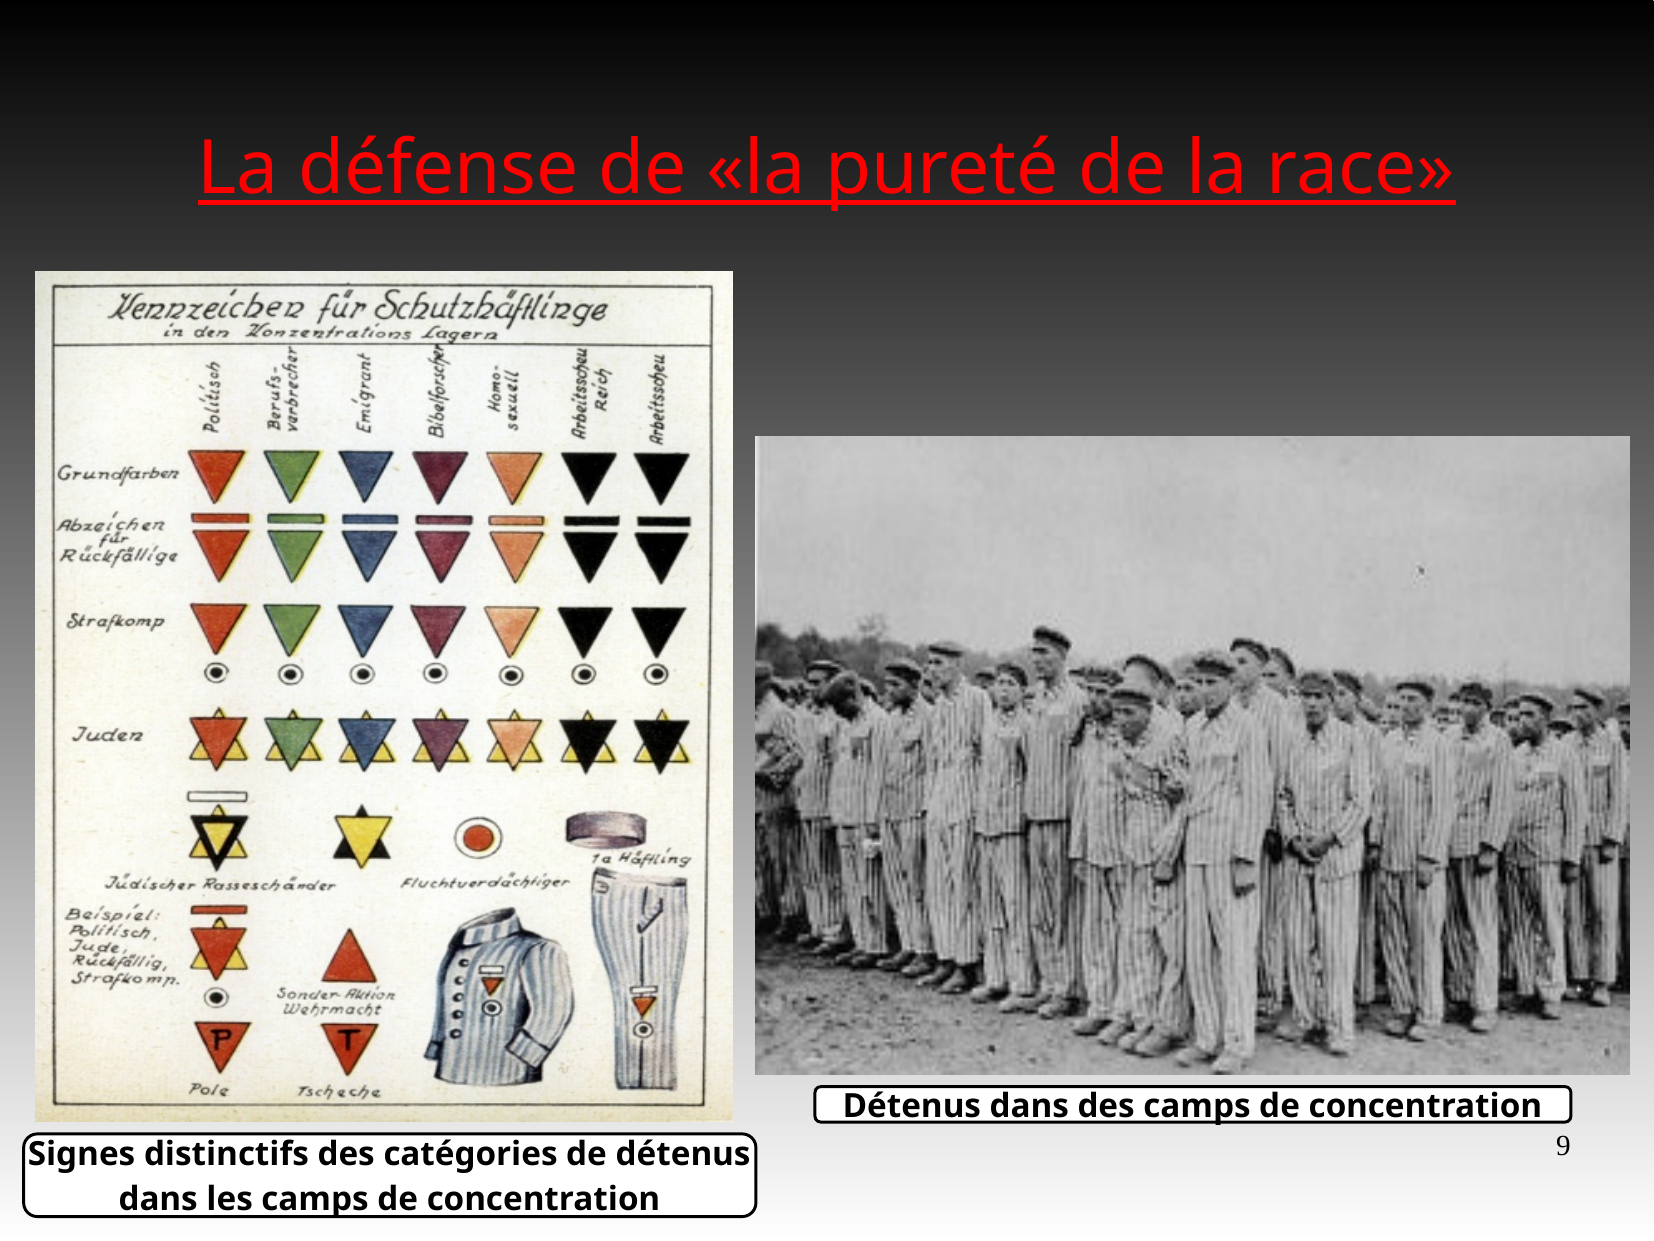

La défense de «la pureté de la race»
Détenus dans des camps de concentration
9
Signes distinctifs des catégories de détenus
dans les camps de concentration